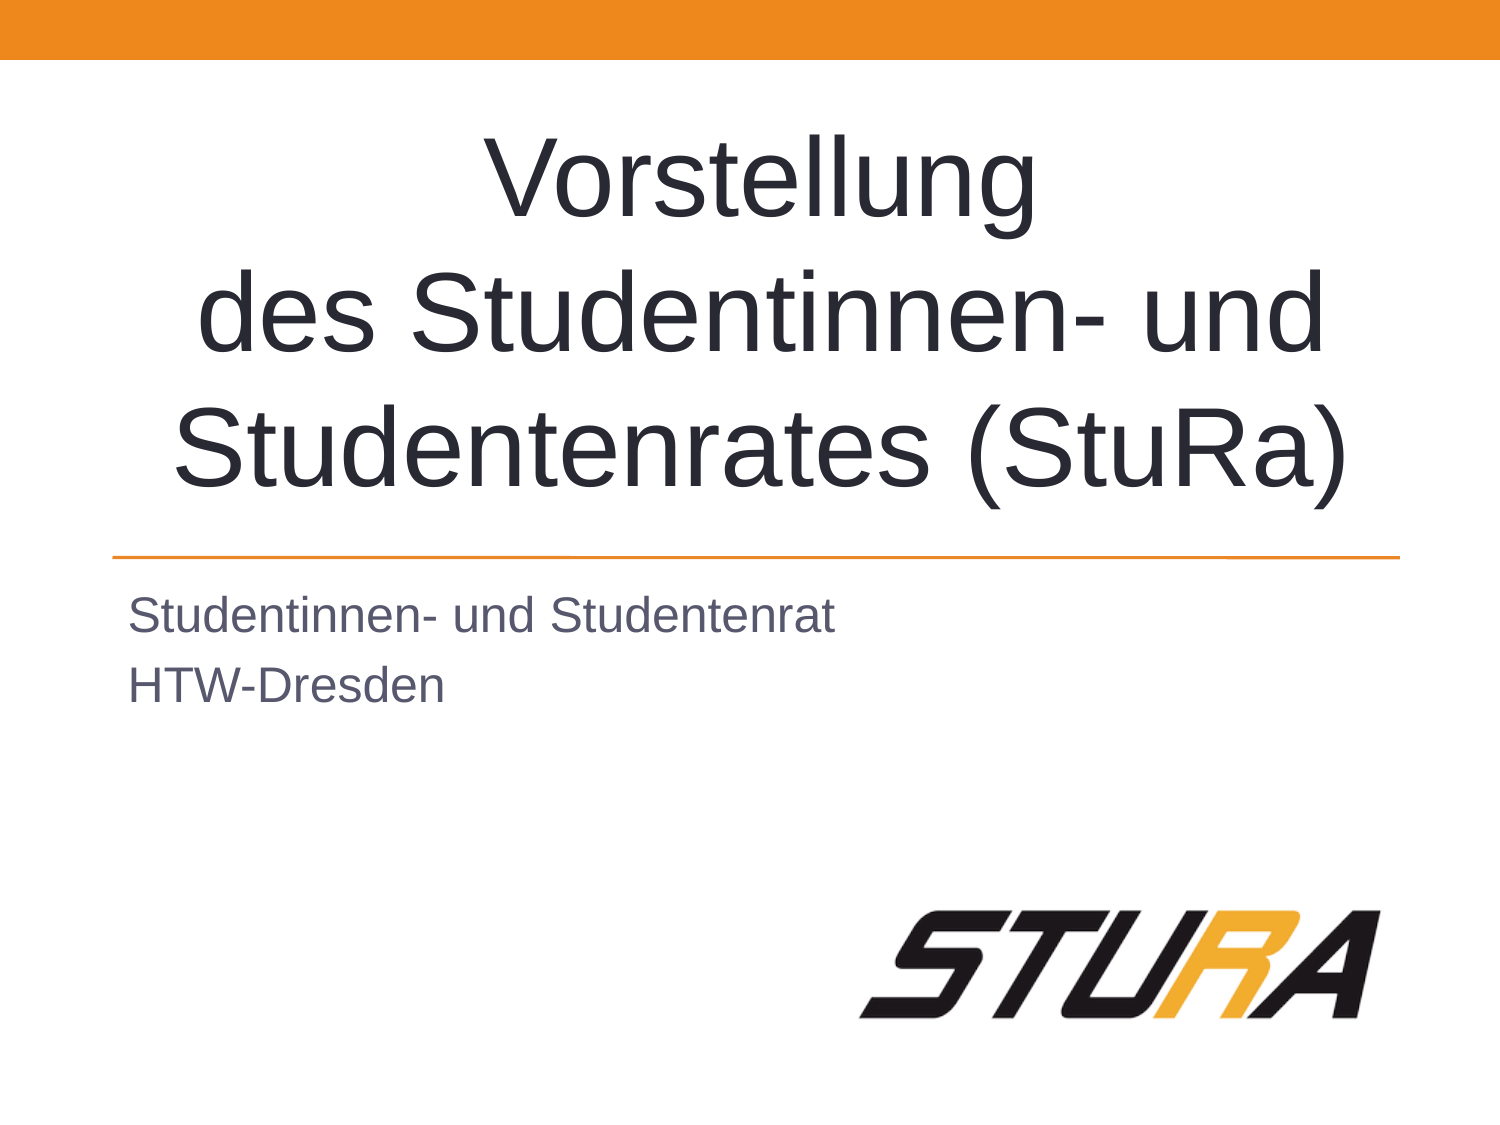

# Vorstellung des Studentinnen- und Studentenrates (StuRa)
Studentinnen- und Studentenrat
HTW-Dresden